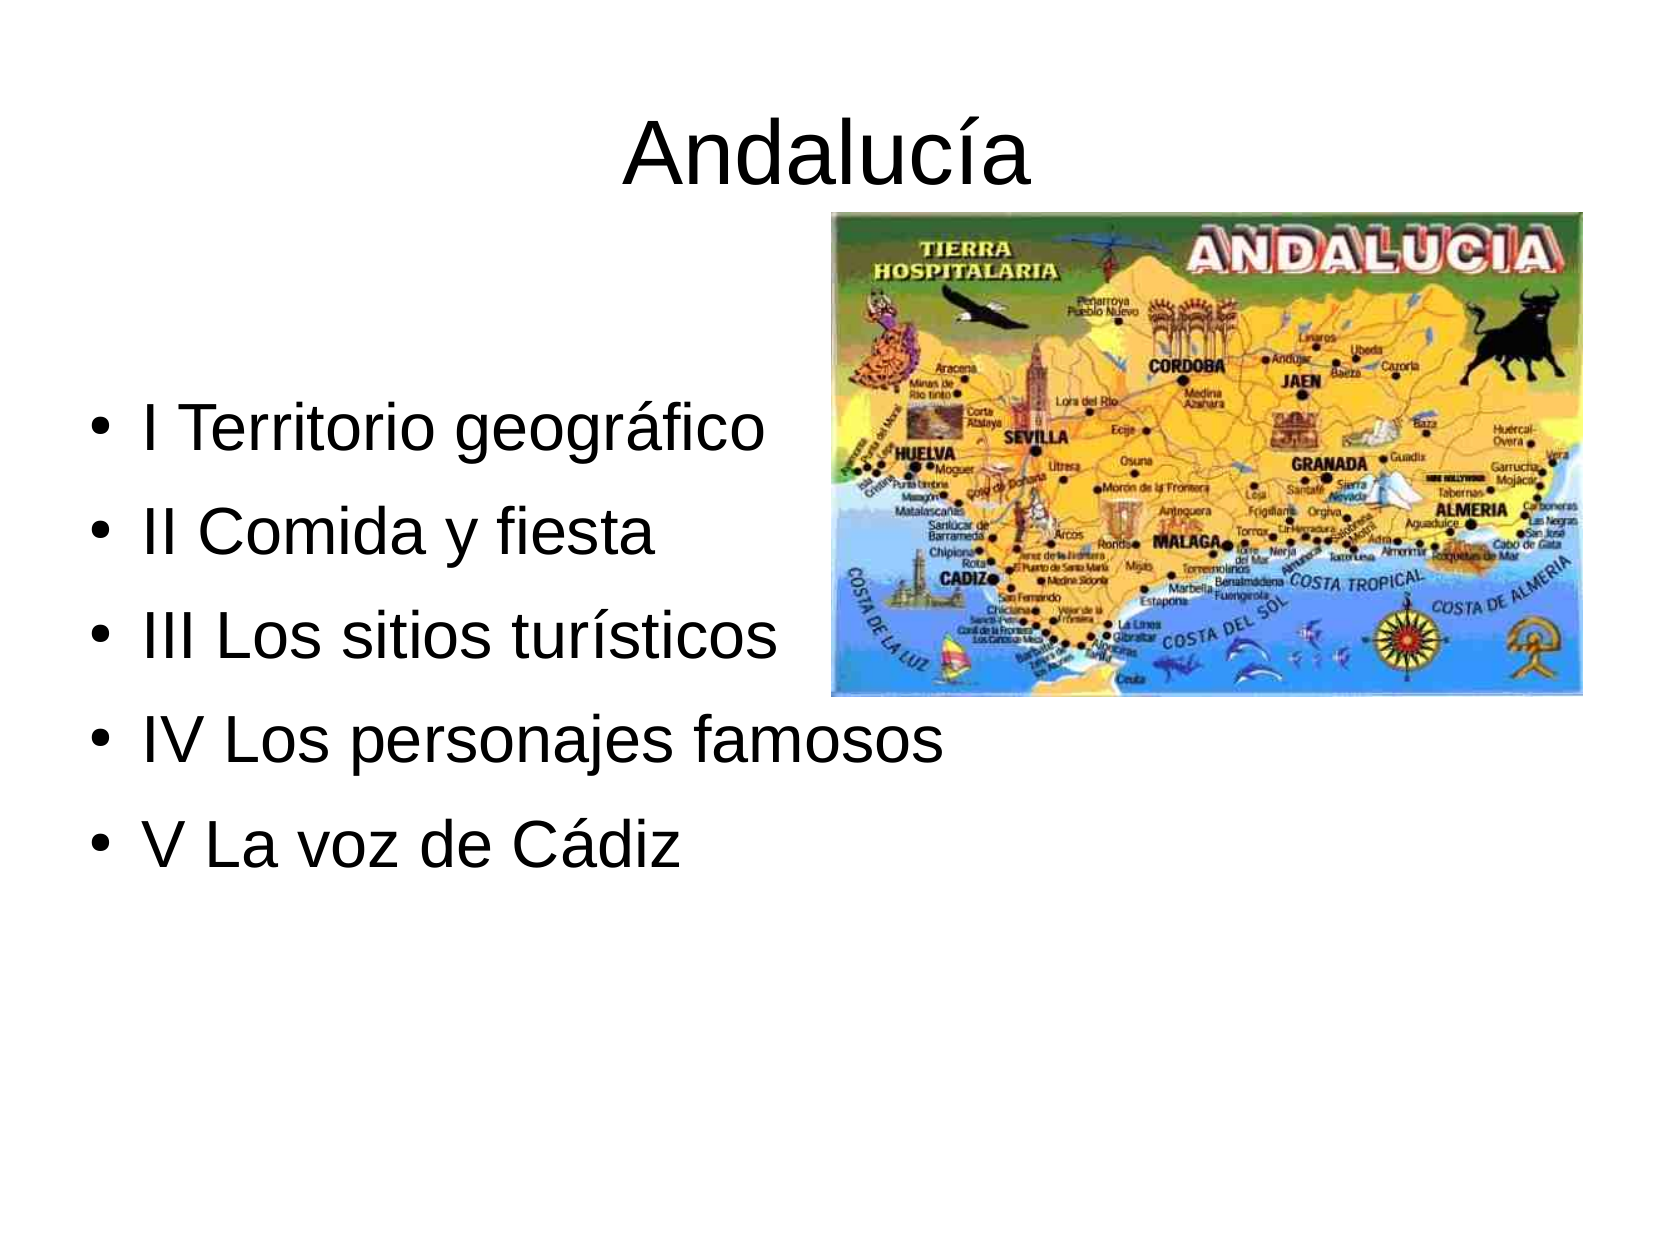

# Andalucía
I Territorio geográfico
II Comida y fiesta
III Los sitios turísticos
IV Los personajes famosos
V La voz de Cádiz